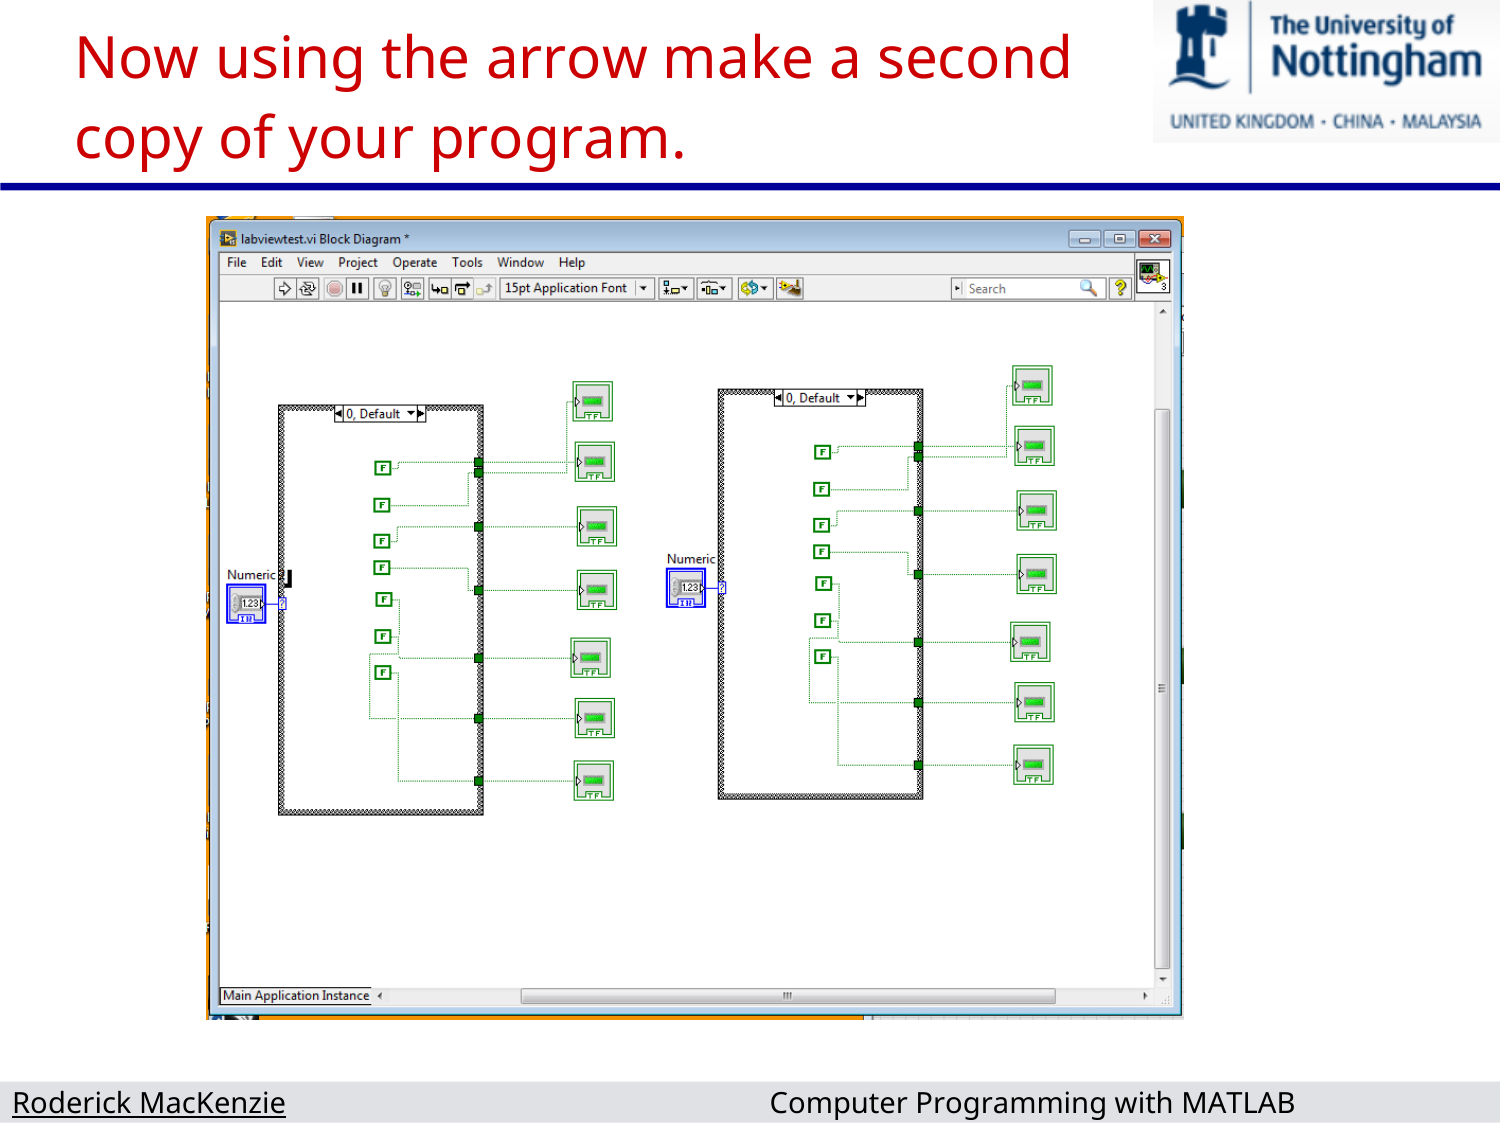

# Now using the arrow make a second copy of your program.